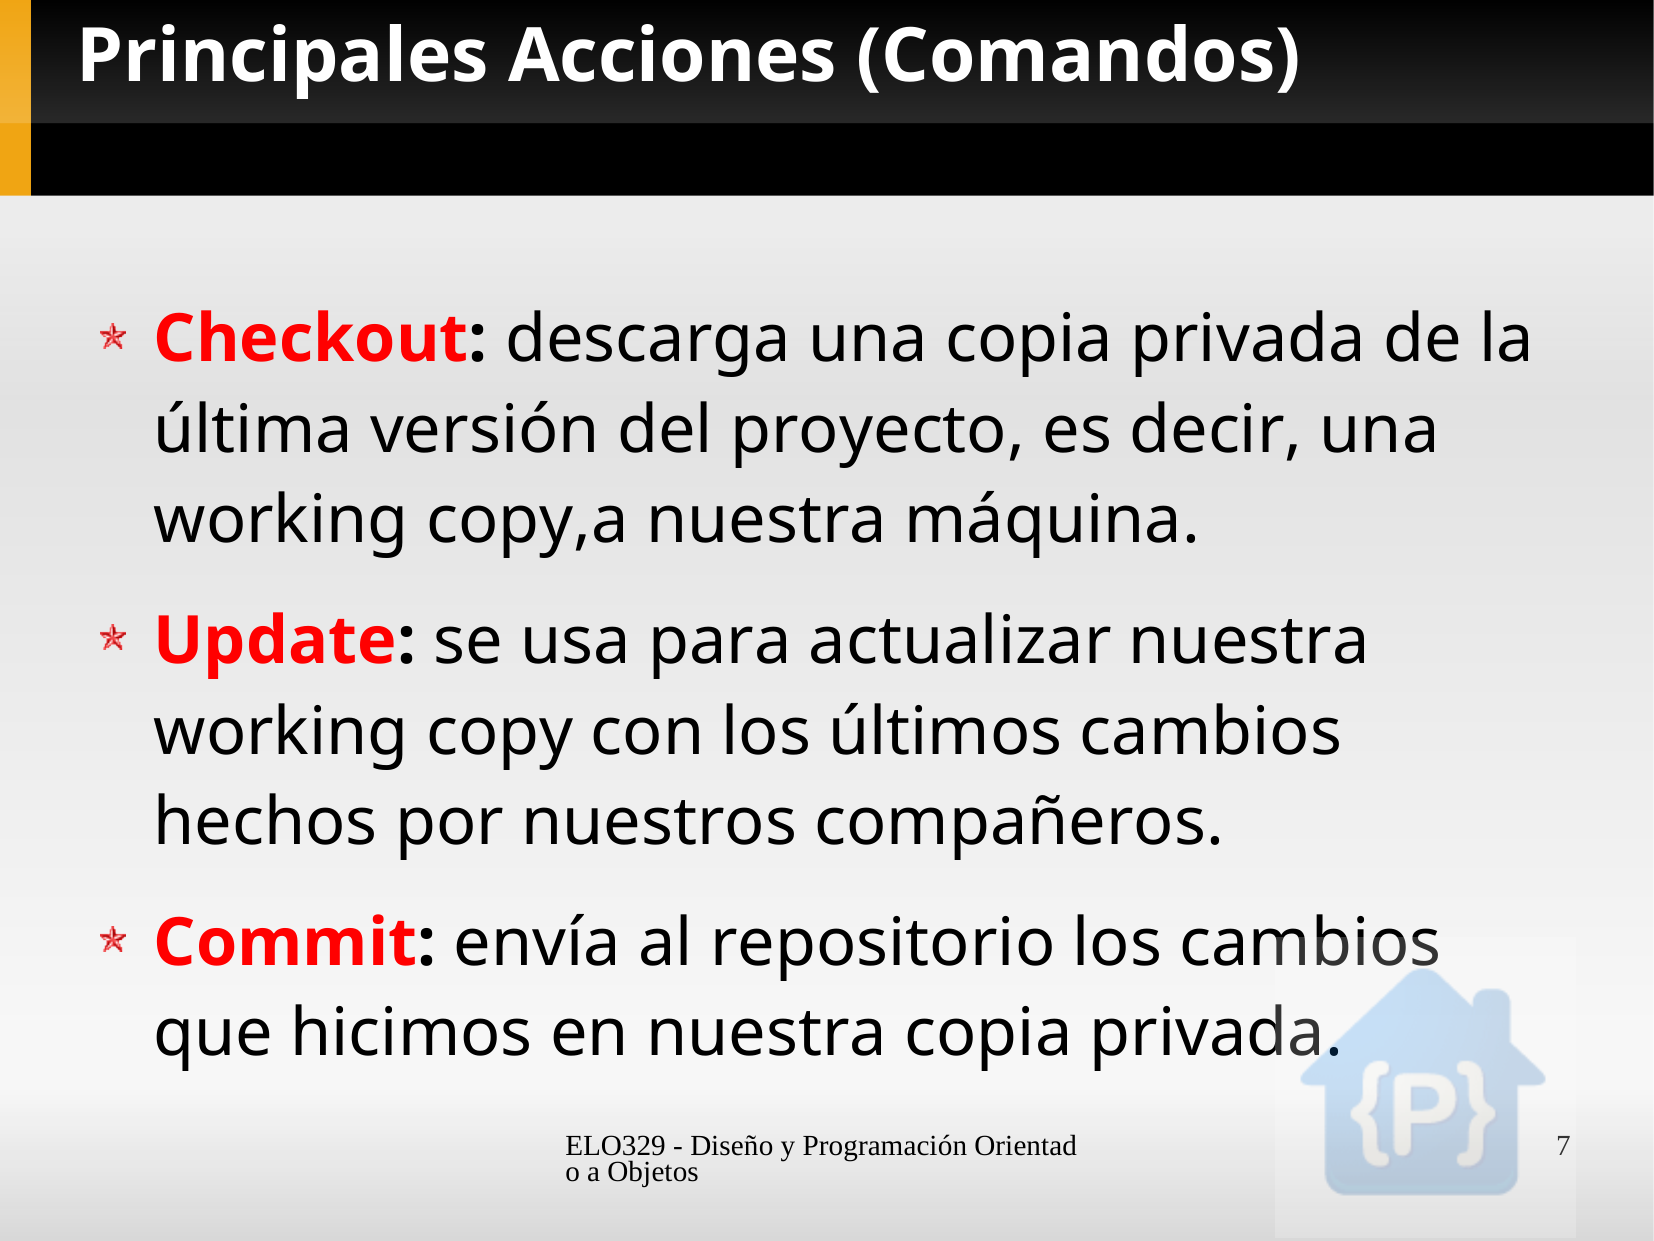

# Principales Acciones (Comandos)
Checkout: descarga una copia privada de la última versión del proyecto, es decir, una working copy,a nuestra máquina.
Update: se usa para actualizar nuestra working copy con los últimos cambios hechos por nuestros compañeros.
Commit: envía al repositorio los cambios que hicimos en nuestra copia privada.
ELO329 - Diseño y Programación Orientado a Objetos
7